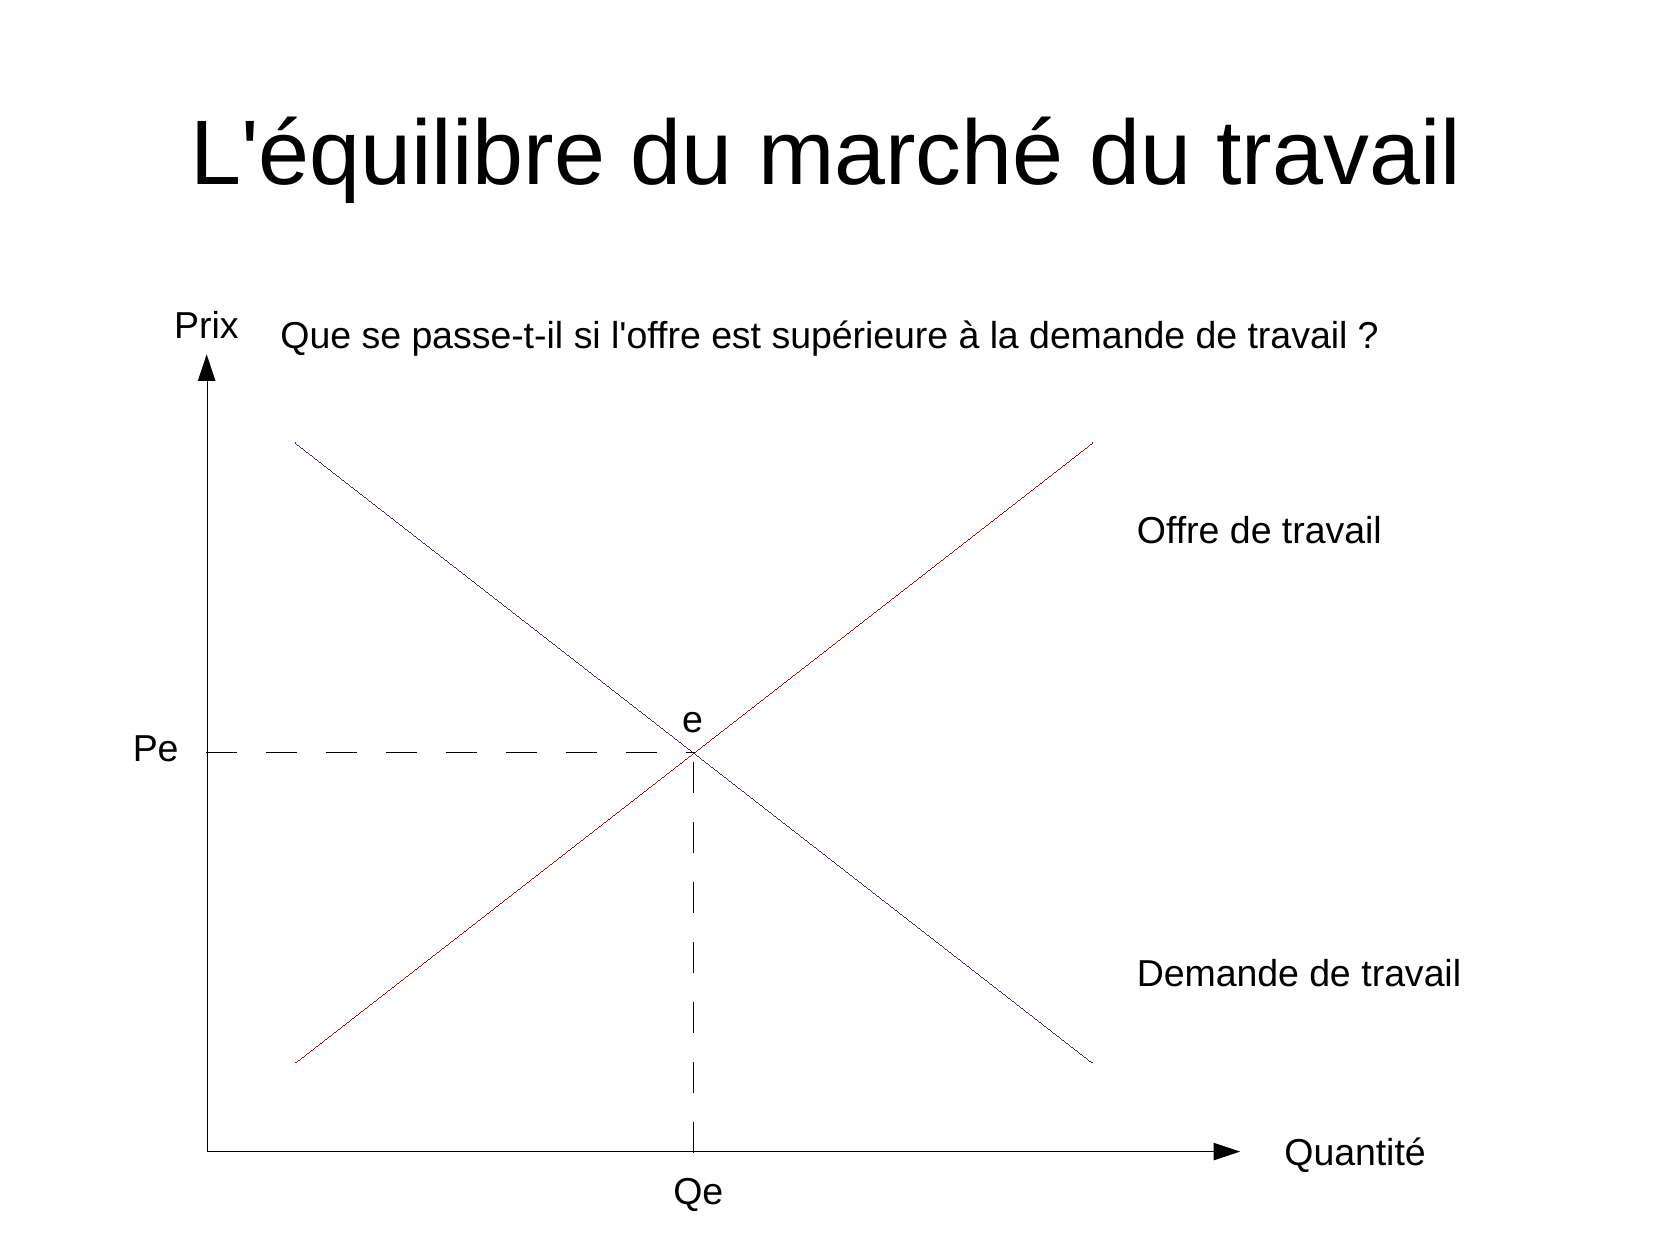

# L'équilibre du marché du travail
Prix
Que se passe-t-il si l'offre est supérieure à la demande de travail ?
Offre de travail
e
Pe
Demande de travail
Quantité
Qe